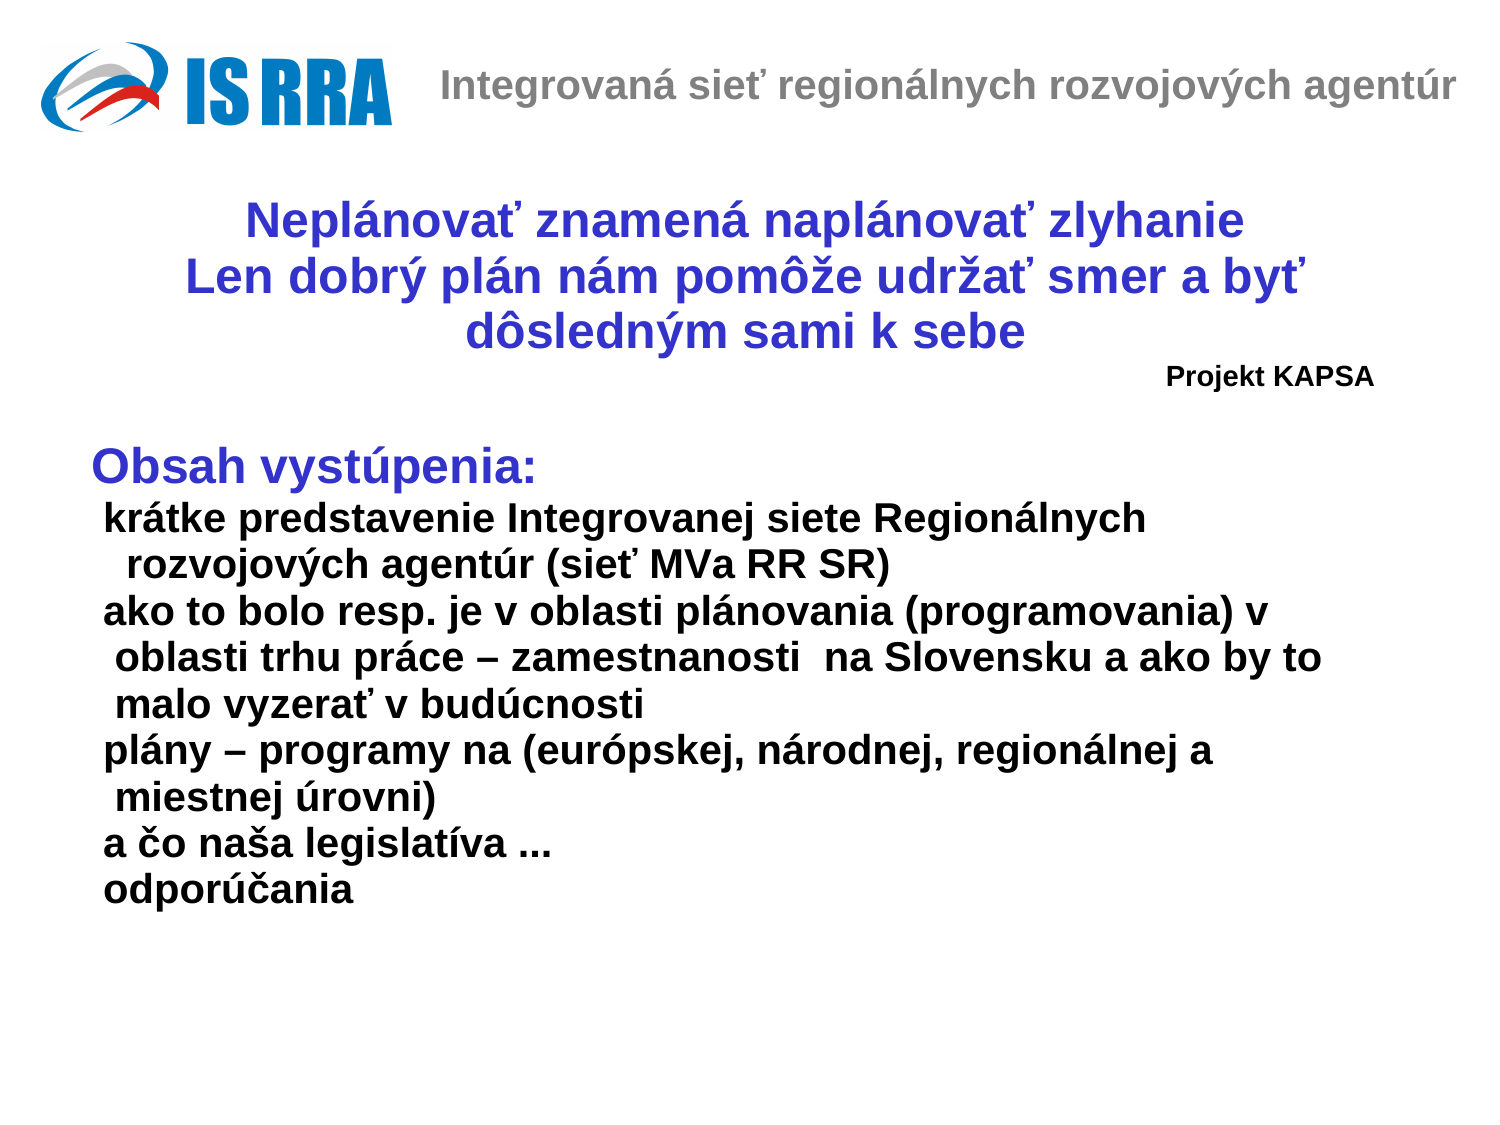

Integrovaná sieť regionálnych rozvojových agentúr
Neplánovať znamená naplánovať zlyhanie
Len dobrý plán nám pomôže udržať smer a byť dôsledným sami k sebe
							Projekt KAPSA
Obsah vystúpenia:
 krátke predstavenie Integrovanej siete Regionálnych
 rozvojových agentúr (sieť MVa RR SR)
 ako to bolo resp. je v oblasti plánovania (programovania) v
 oblasti trhu práce – zamestnanosti na Slovensku a ako by to
 malo vyzerať v budúcnosti
 plány – programy na (európskej, národnej, regionálnej a
 miestnej úrovni)
 a čo naša legislatíva ...
 odporúčania